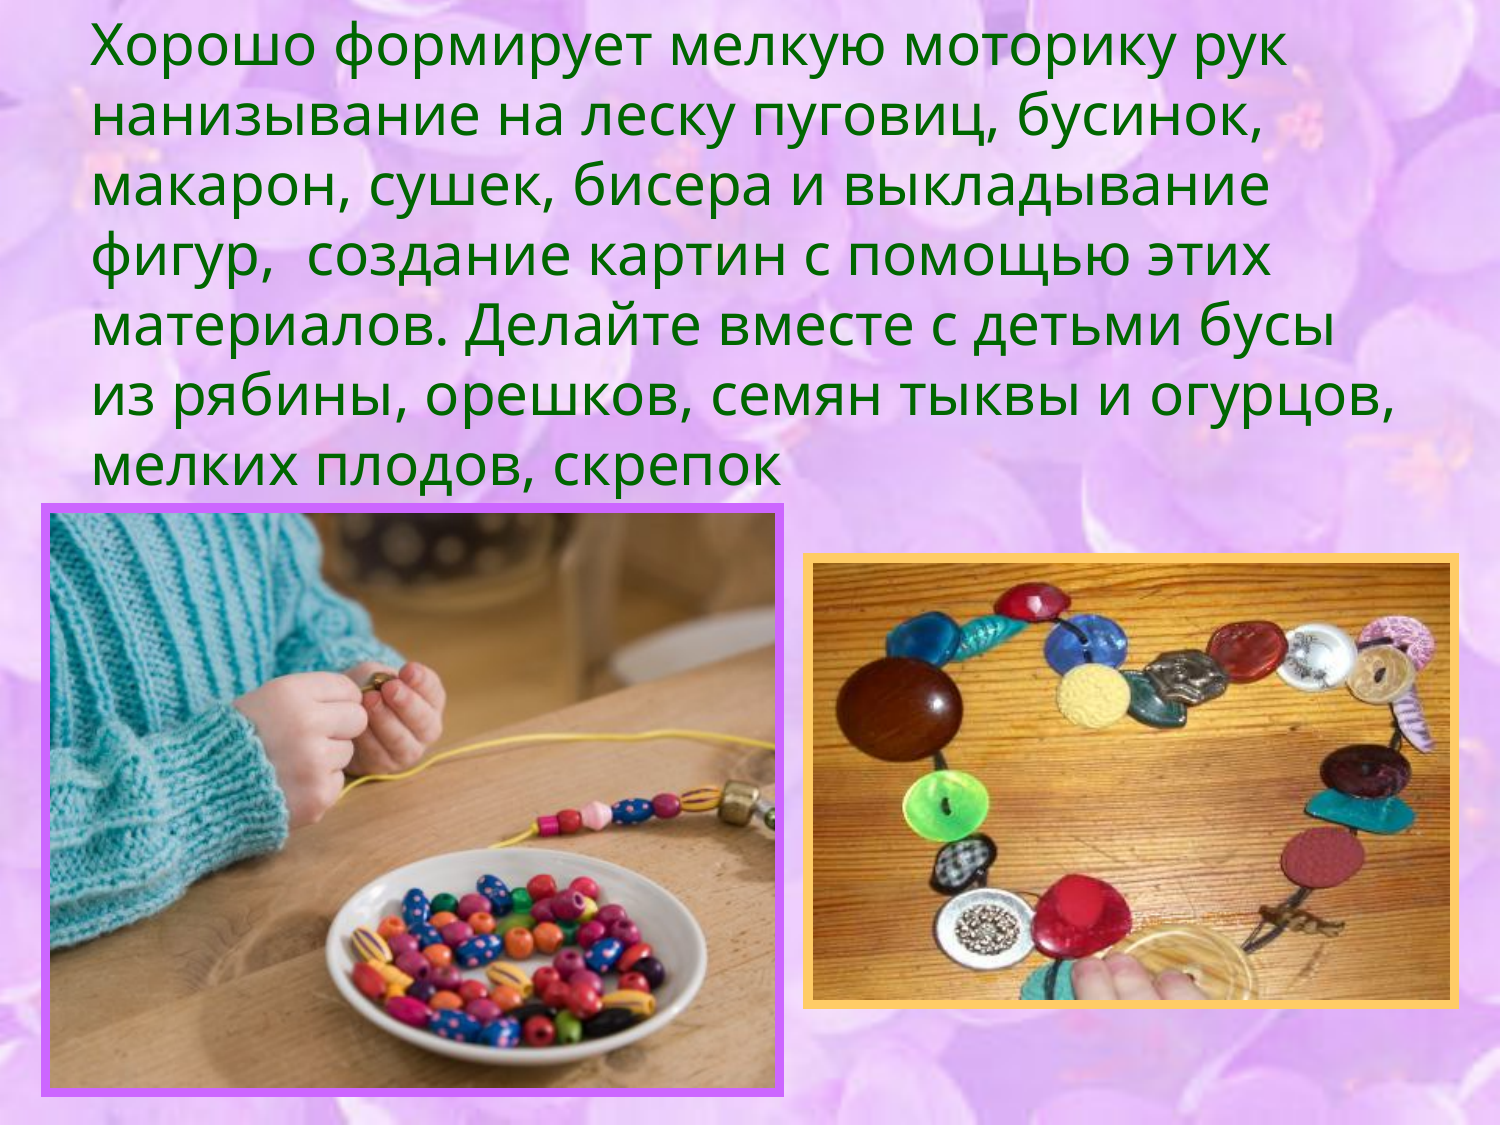

Хорошо формирует мелкую моторику рук нанизывание на леску пуговиц, бусинок, макарон, сушек, бисера и выкладывание фигур, создание картин с помощью этих материалов. Делайте вместе с детьми бусы из рябины, орешков, семян тыквы и огурцов, мелких плодов, скрепок